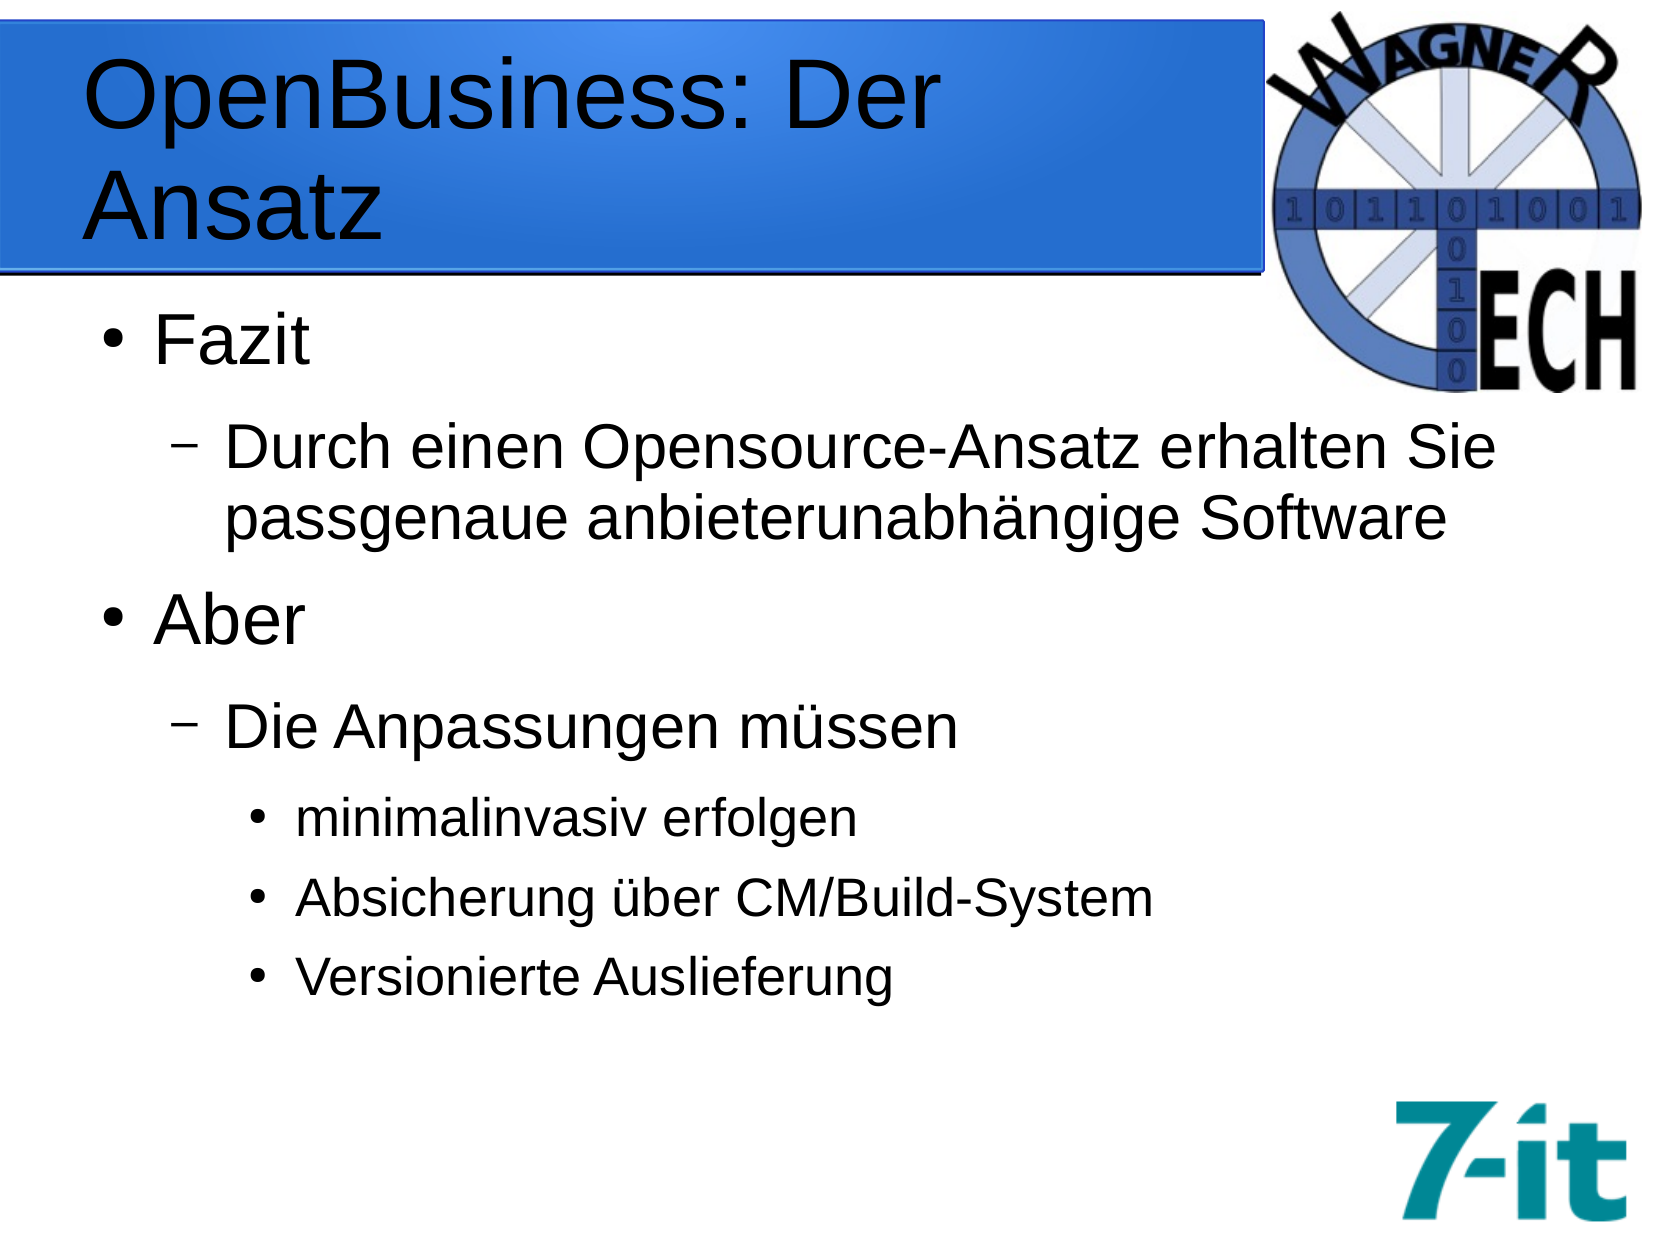

# OpenBusiness: Der Ansatz
Fazit
Durch einen Opensource-Ansatz erhalten Sie passgenaue anbieterunabhängige Software
Aber
Die Anpassungen müssen
minimalinvasiv erfolgen
Absicherung über CM/Build-System
Versionierte Auslieferung